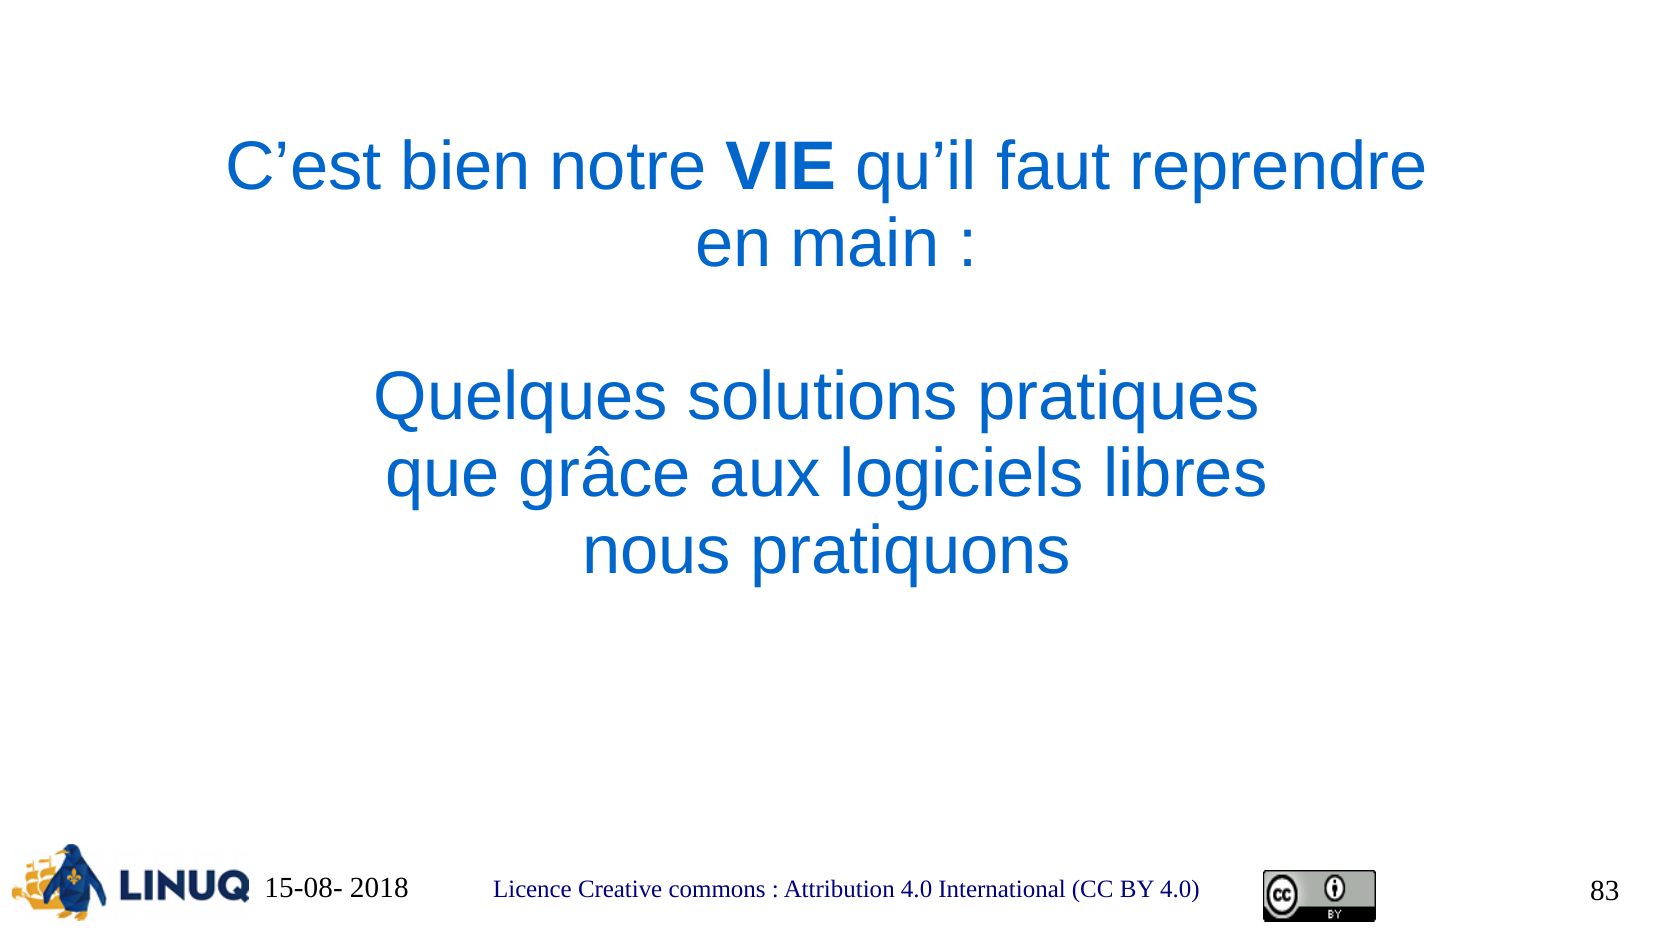

# C’est bien notre VIE qu’il faut reprendre en main : Quelques solutions pratiques que grâce aux logiciels libres nous pratiquons
15-08- 2018
83